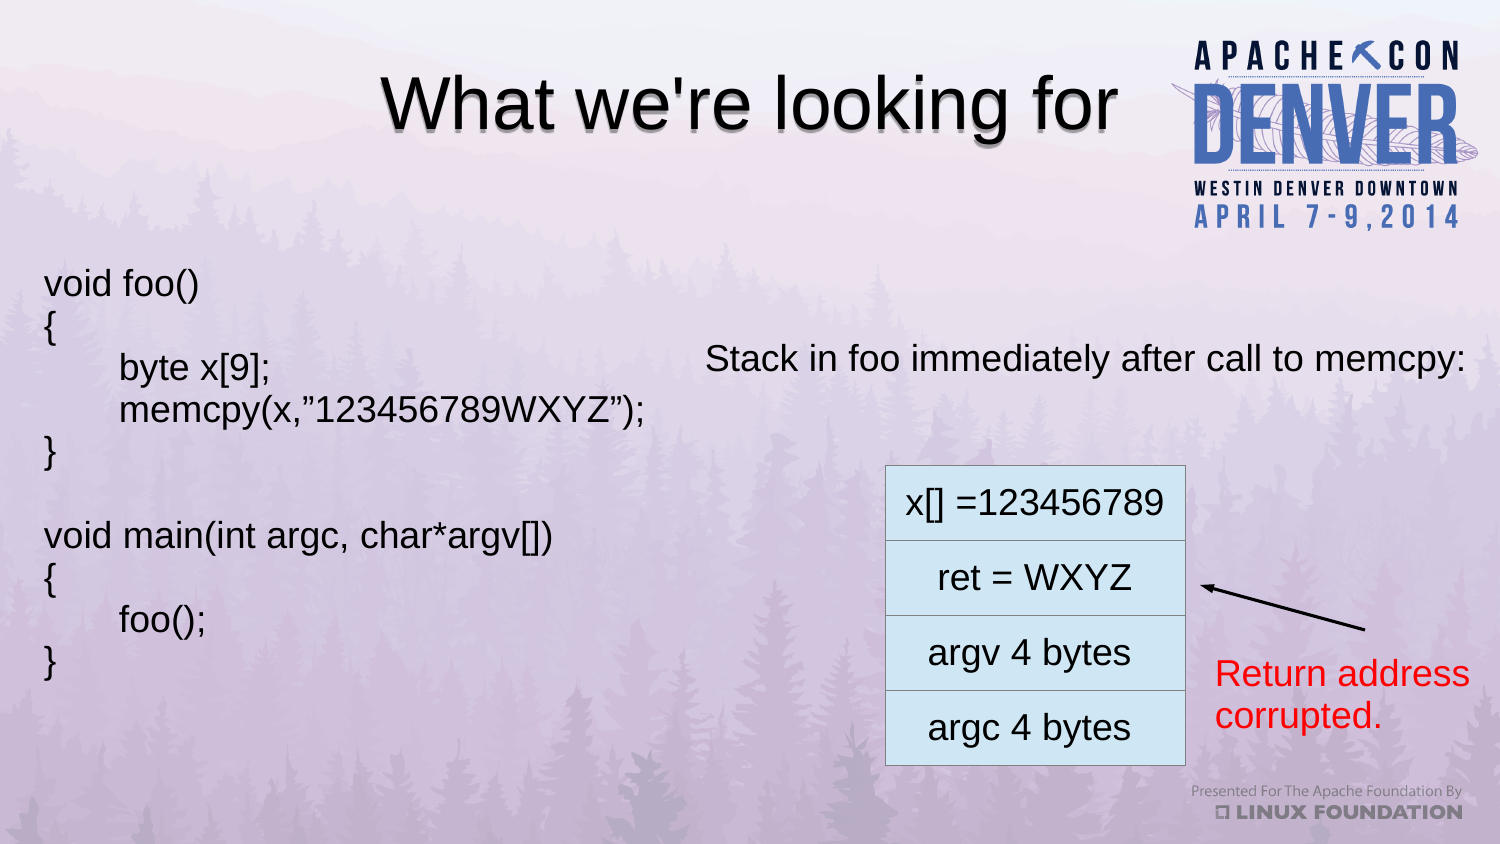

# What we're looking for
void foo()
{
	byte x[9];
	memcpy(x,”123456789WXYZ”);
}
void main(int argc, char*argv[])
{
	foo();
}
Stack in foo immediately after call to memcpy:
x[] =123456789
@main 4 bytes
ret = WXYZ
argv 4 bytes
Return address
corrupted.
argc 4 bytes